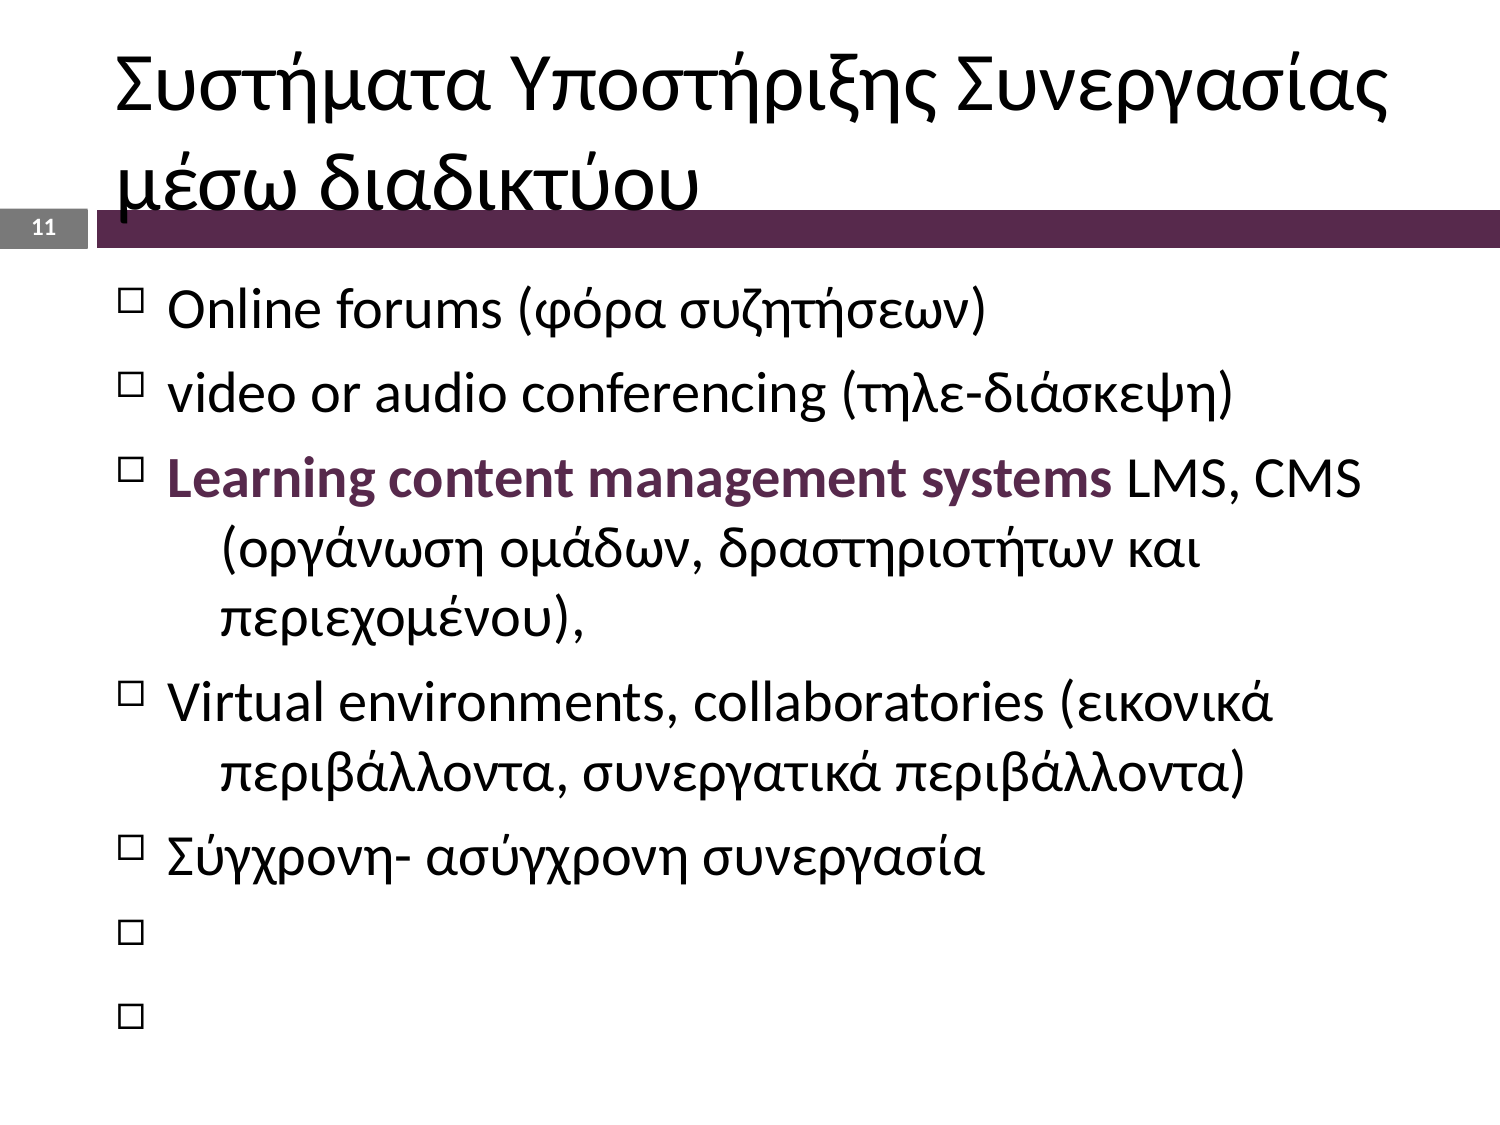

# Συστήματα Υποστήριξης Συνεργασίας μέσω διαδικτύου
Οnline forums (φόρα συζητήσεων)
video or audio conferencing (τηλε-διάσκεψη)
Learning content management systems LMS, CMS (οργάνωση ομάδων, δραστηριοτήτων και περιεχομένου),
Virtual environments, collaboratories (εικονικά περιβάλλοντα, συνεργατικά περιβάλλοντα)
Σύγχρονη- ασύγχρονη συνεργασία